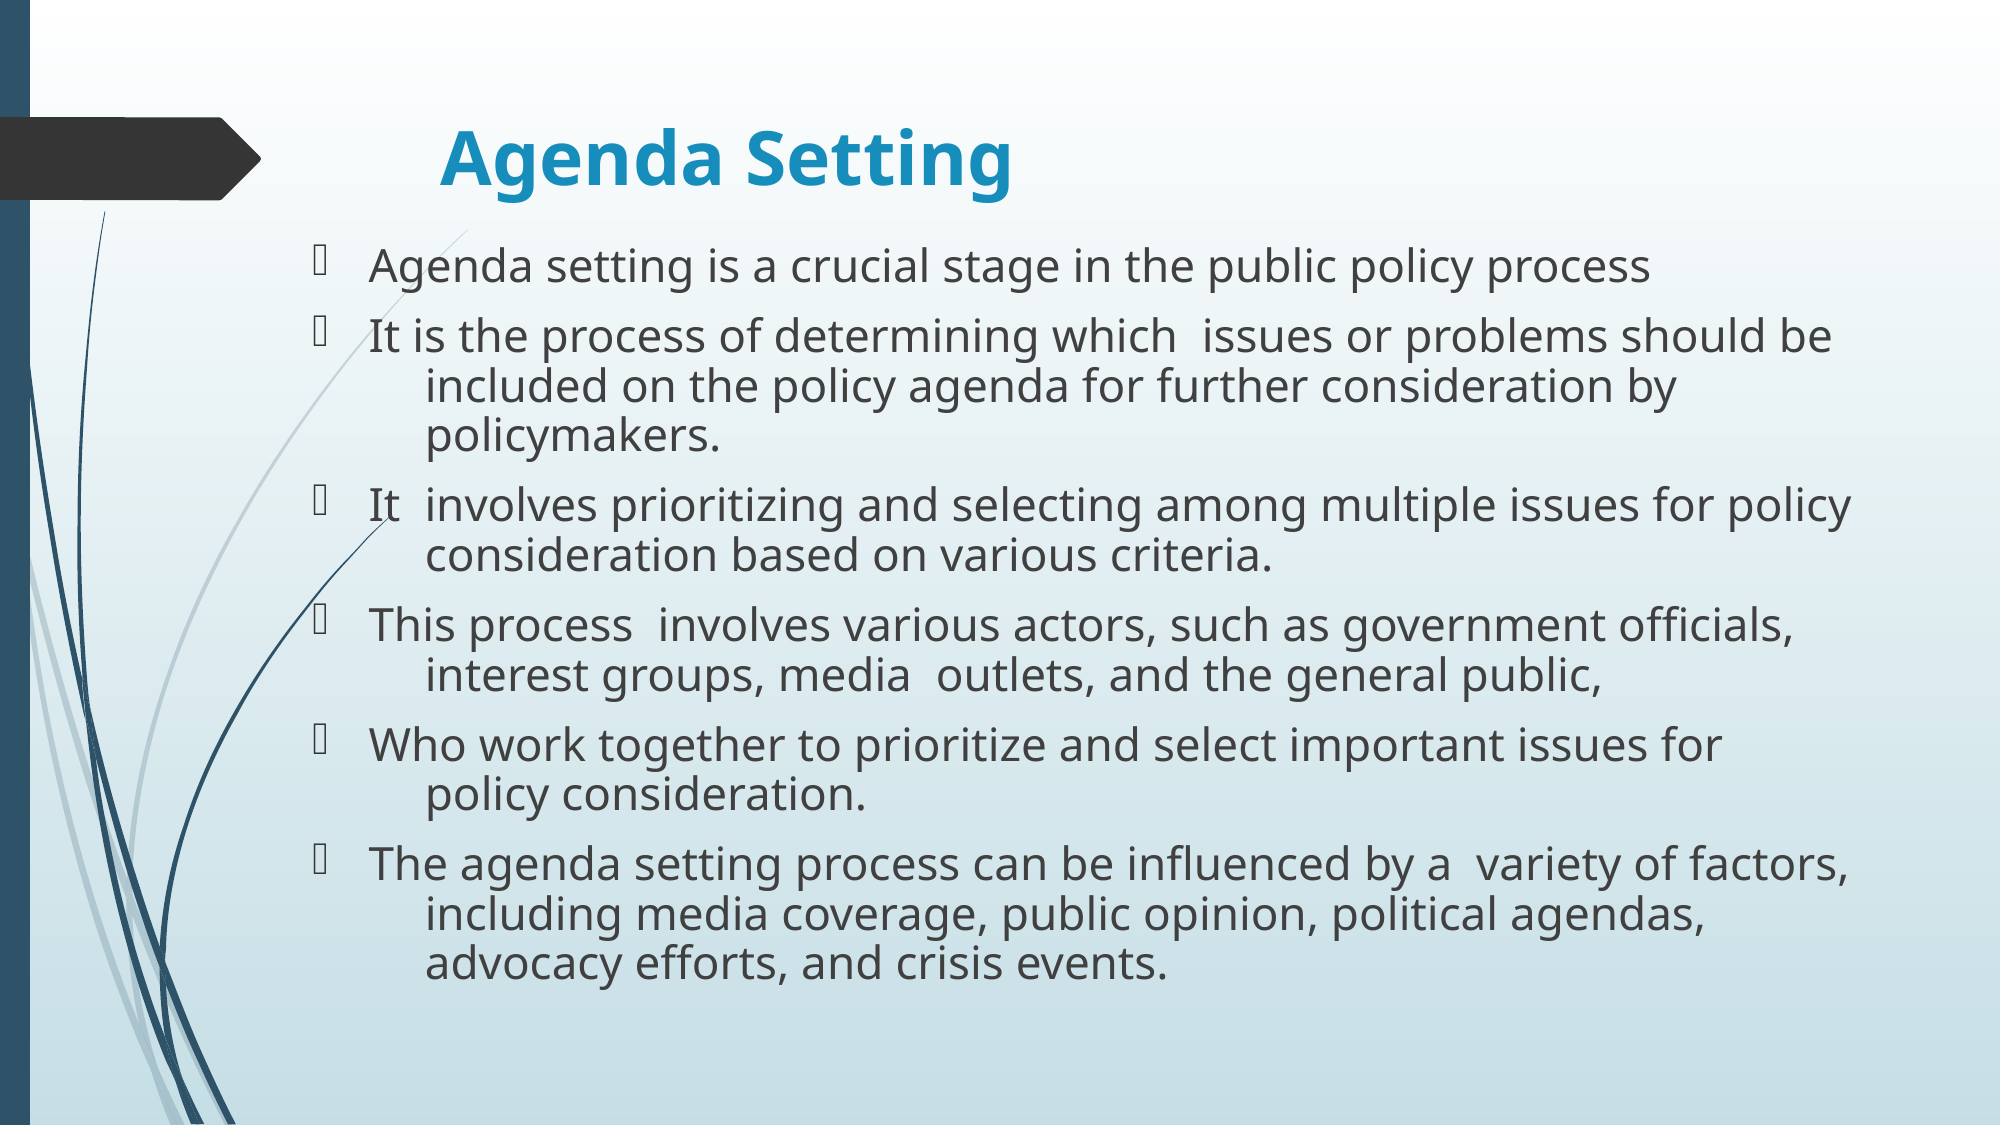

# Agenda Setting
Agenda setting is a crucial stage in the public policy process
It is the process of determining which issues or problems should be included on the policy agenda for further consideration by policymakers.
It involves prioritizing and selecting among multiple issues for policy consideration based on various criteria.
This process involves various actors, such as government officials, interest groups, media outlets, and the general public,
Who work together to prioritize and select important issues for policy consideration.
The agenda setting process can be influenced by a variety of factors, including media coverage, public opinion, political agendas, advocacy efforts, and crisis events.